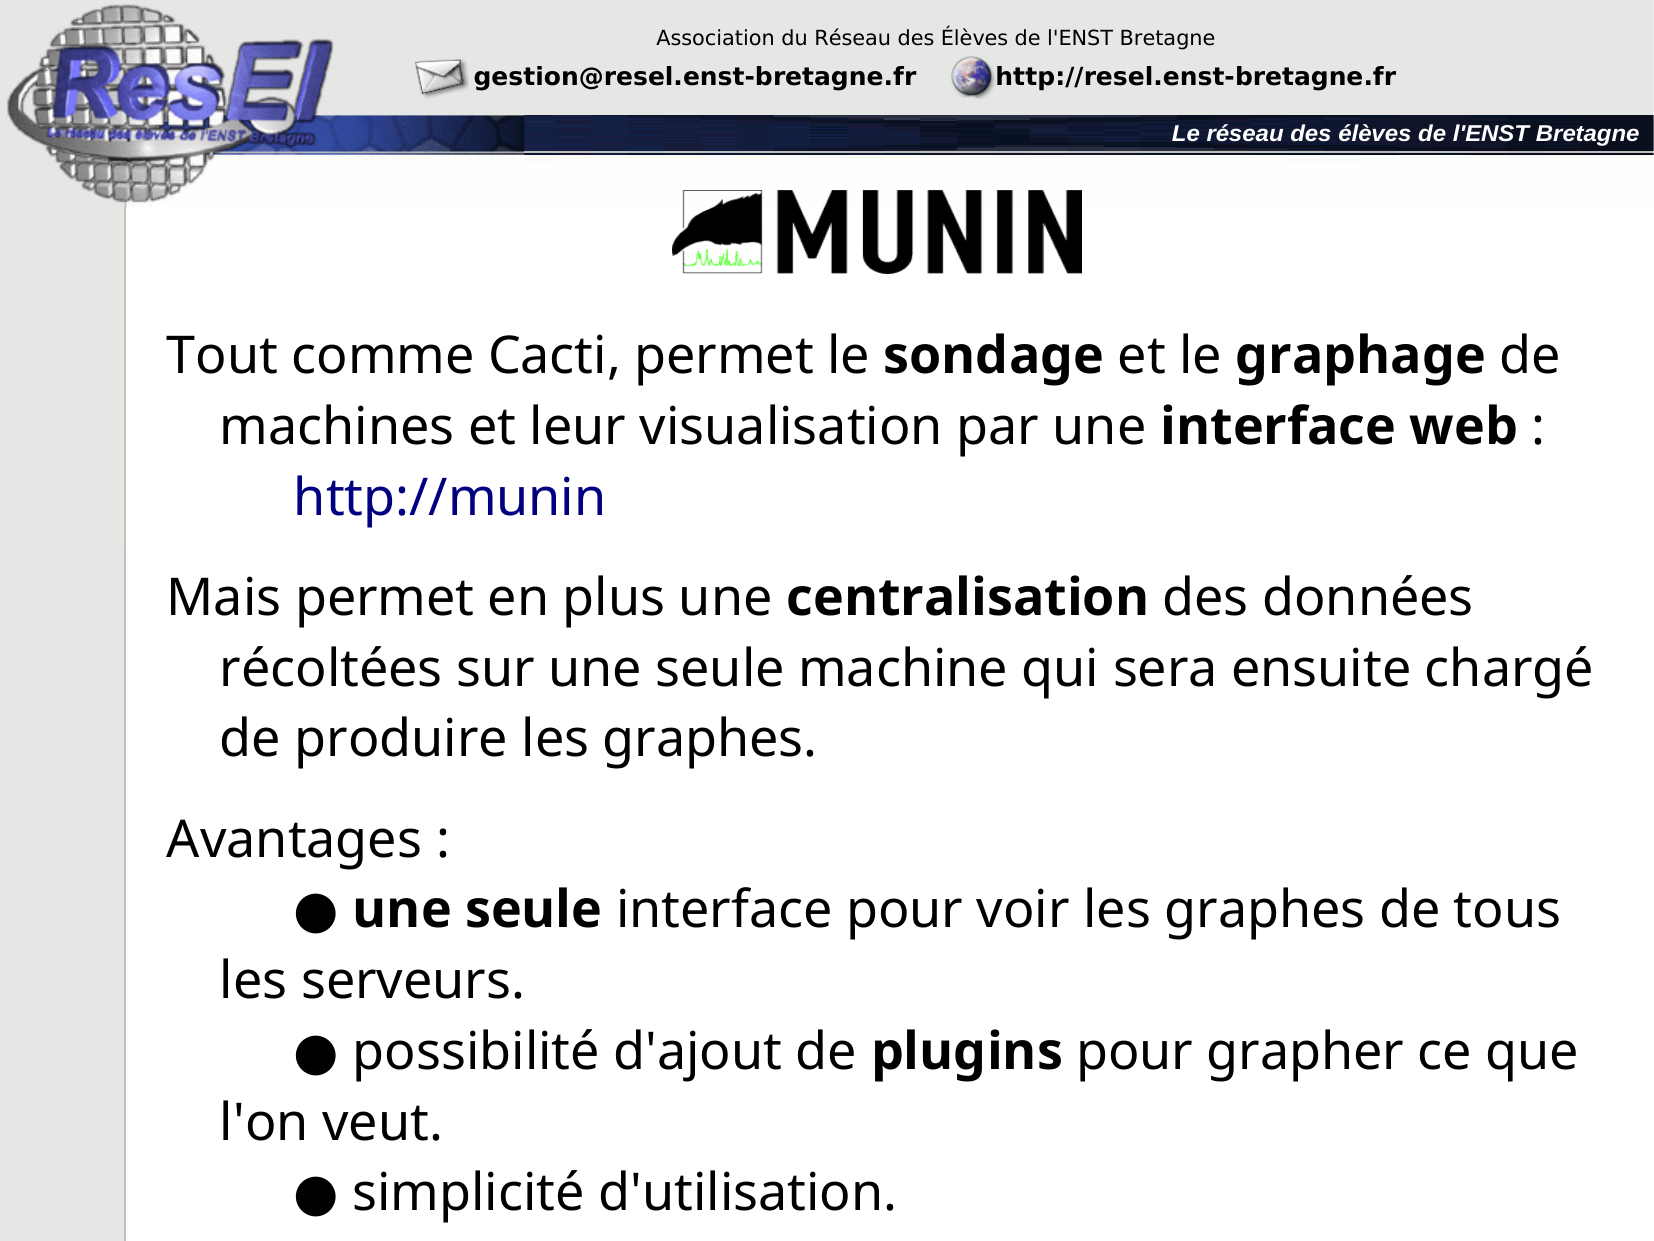

#
Tout comme Cacti, permet le sondage et le graphage de machines et leur visualisation par une interface web :
	http://munin
Mais permet en plus une centralisation des données récoltées sur une seule machine qui sera ensuite chargé de produire les graphes.
Avantages :
	● une seule interface pour voir les graphes de tous les serveurs.
	● possibilité d'ajout de plugins pour grapher ce que l'on veut.
	● simplicité d'utilisation.